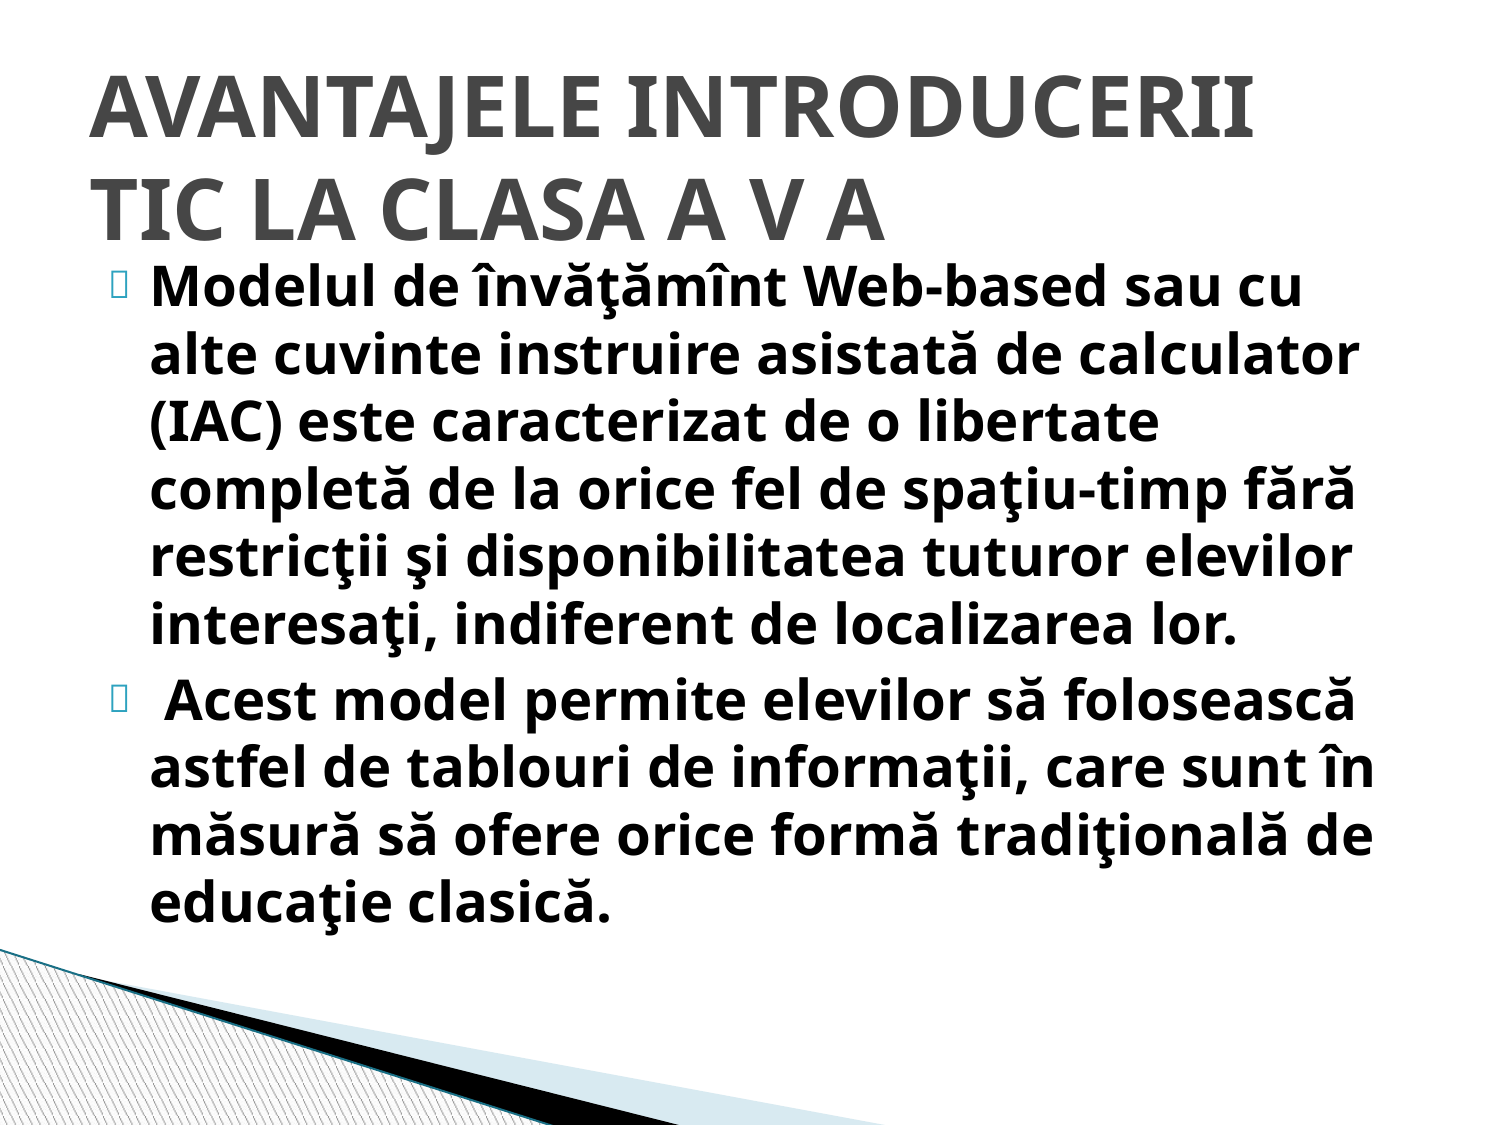

AVANTAJELE INTRODUCERII TIC LA CLASA A V A
# Modelul de învăţămînt Web-based sau cu alte cuvinte instruire asistată de calculator (IAC) este caracterizat de o libertate completă de la orice fel de spaţiu-timp fără restricţii şi disponibilitatea tuturor elevilor interesaţi, indiferent de localizarea lor.
 Acest model permite elevilor să folosească astfel de tablouri de informaţii, care sunt în măsură să ofere orice formă tradiţională de educaţie clasică.